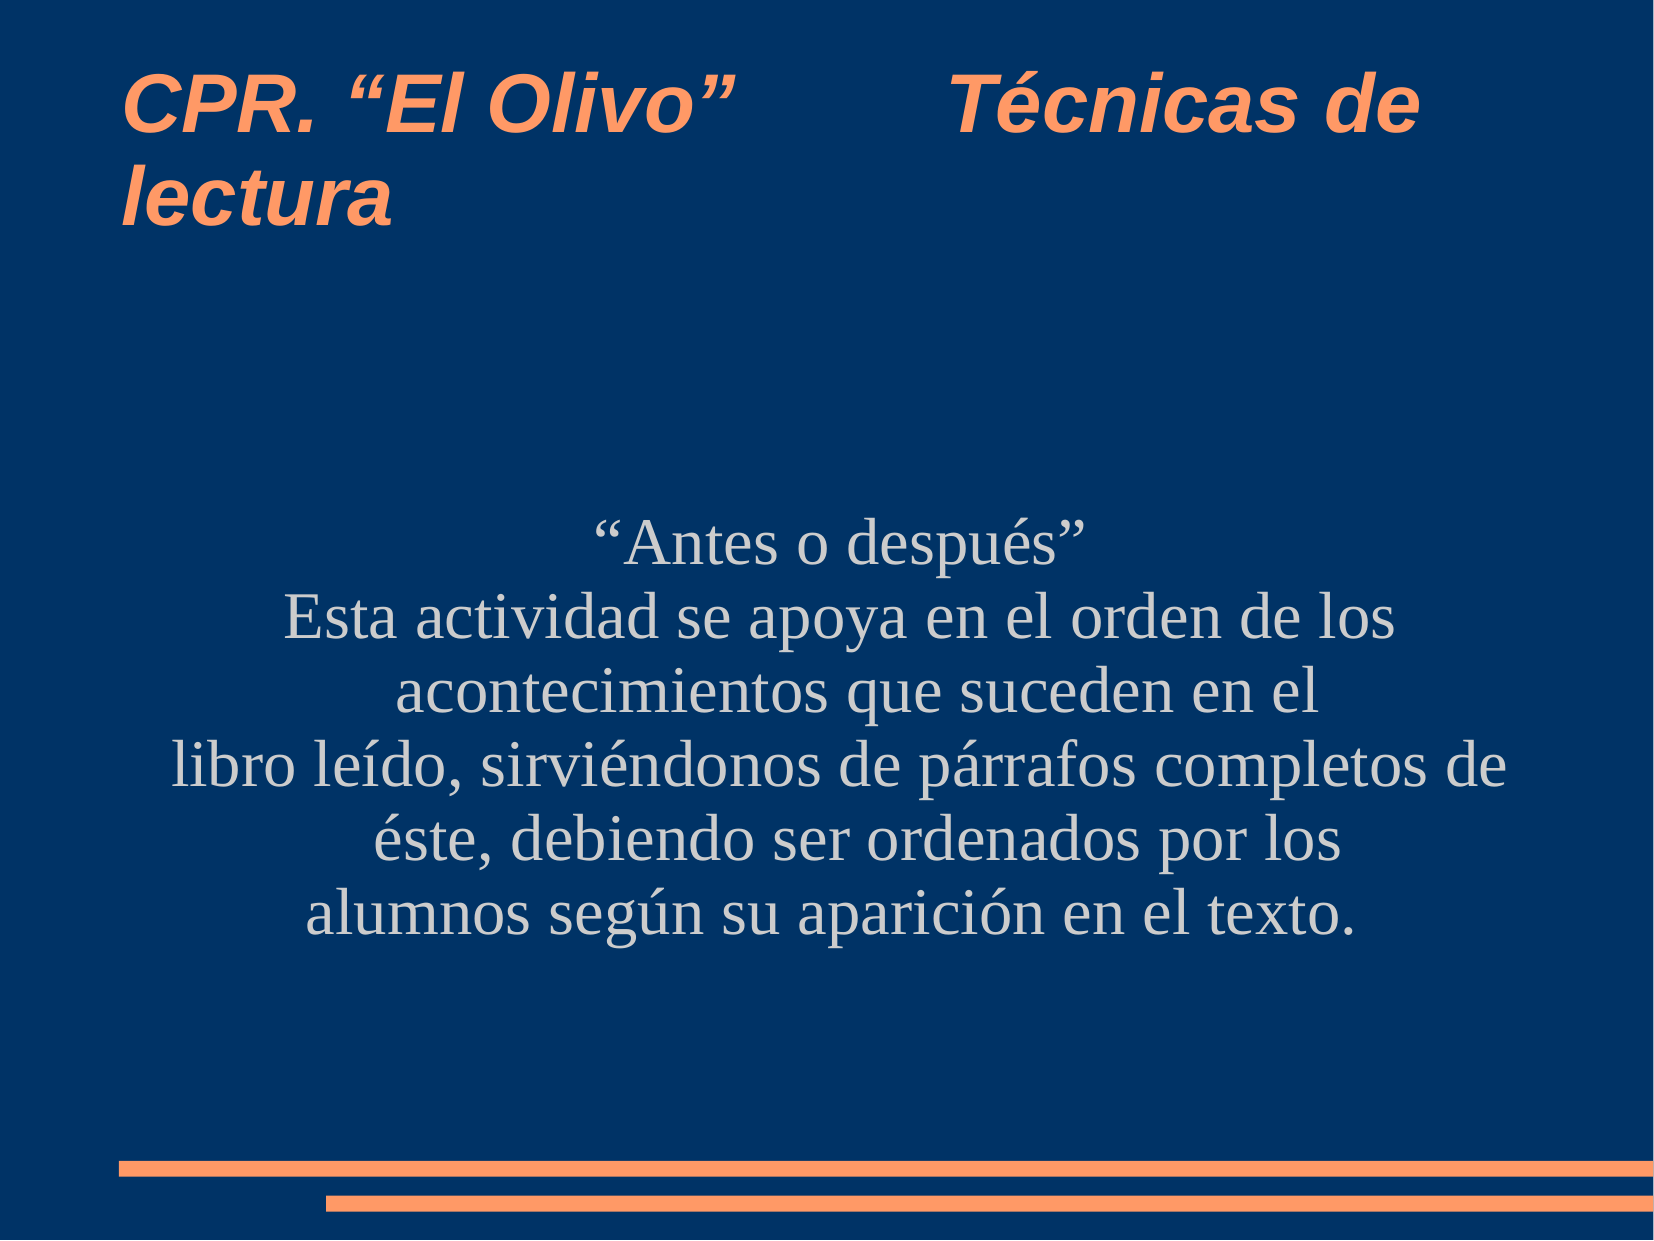

# CPR. “El Olivo” Técnicas de lectura
“Antes o después”
Esta actividad se apoya en el orden de los acontecimientos que suceden en el
libro leído, sirviéndonos de párrafos completos de éste, debiendo ser ordenados por los
alumnos según su aparición en el texto.